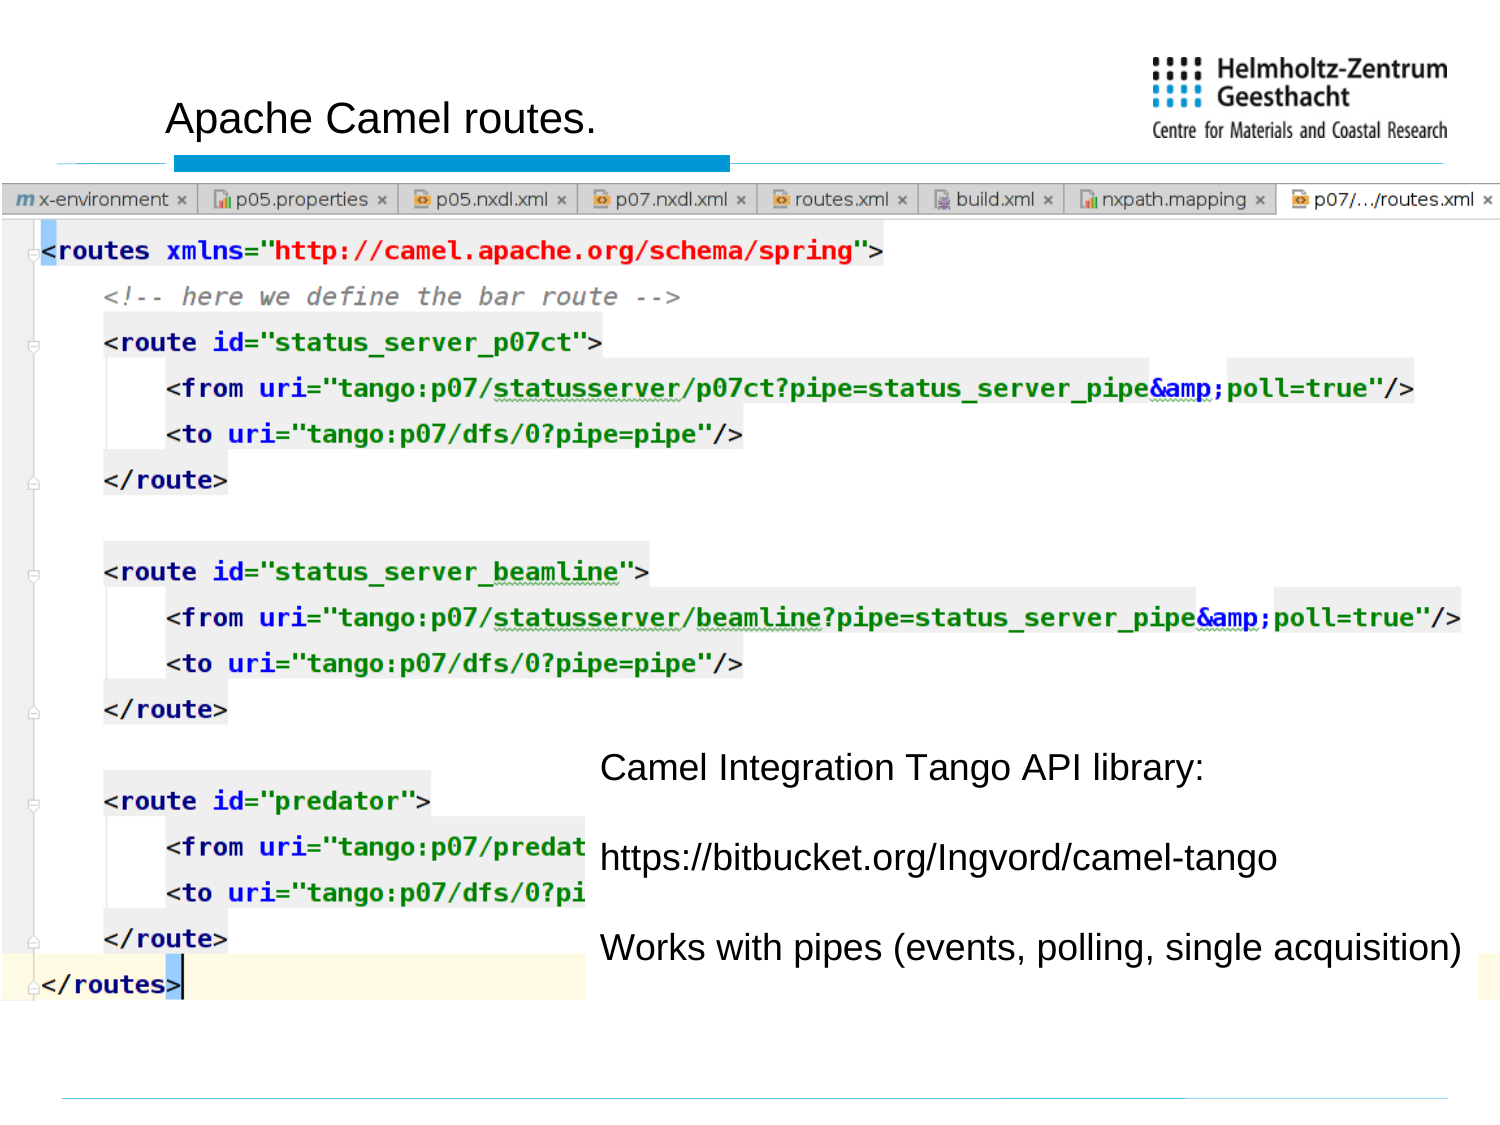

Apache Camel routes.
Camel Integration Tango API library:
https://bitbucket.org/Ingvord/camel-tango
Works with pipes (events, polling, single acquisition)